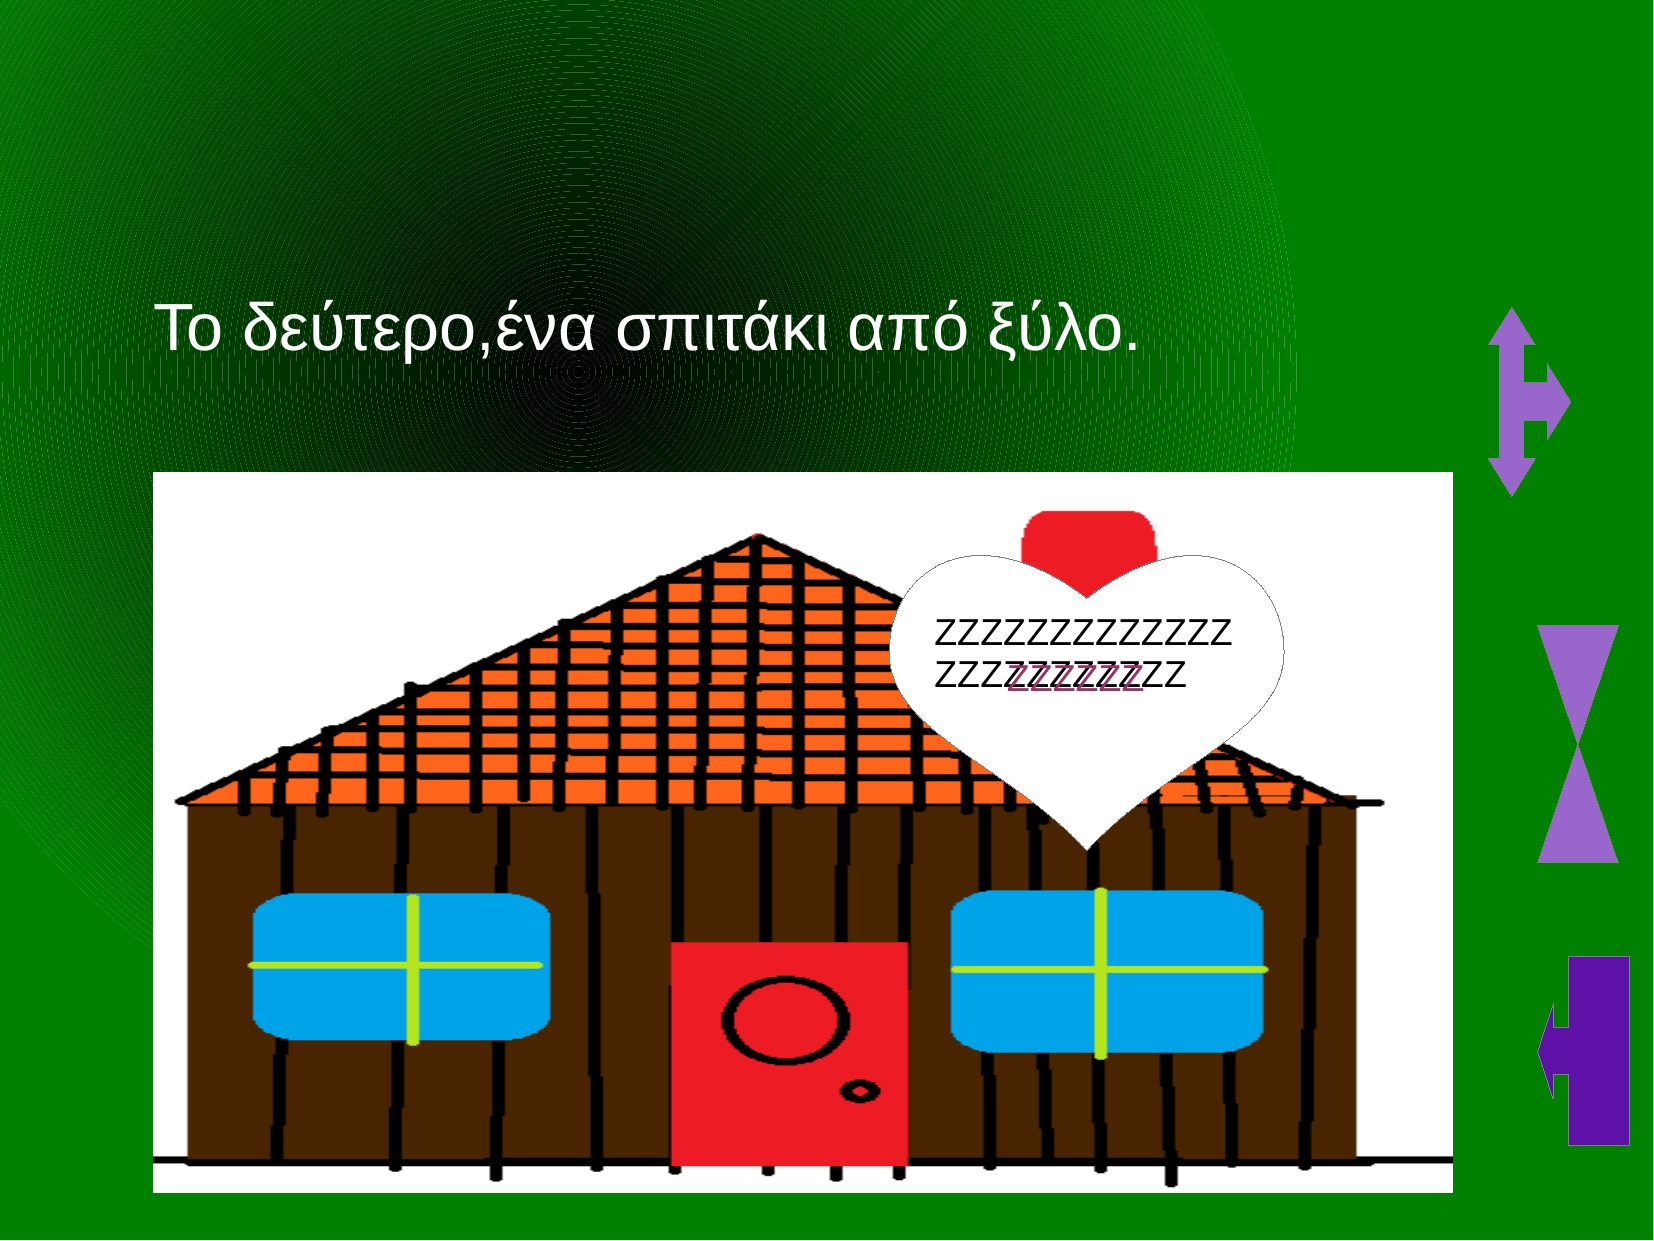

#
Το δεύτερο,ένα σπιτάκι από ξύλο.
ΖΖΖΖΖΖΖΖΖΖΖΖΖ
ΖΖΖΖΖΖΖΖΖΖΖ
ΖΖΖΖΖΖ